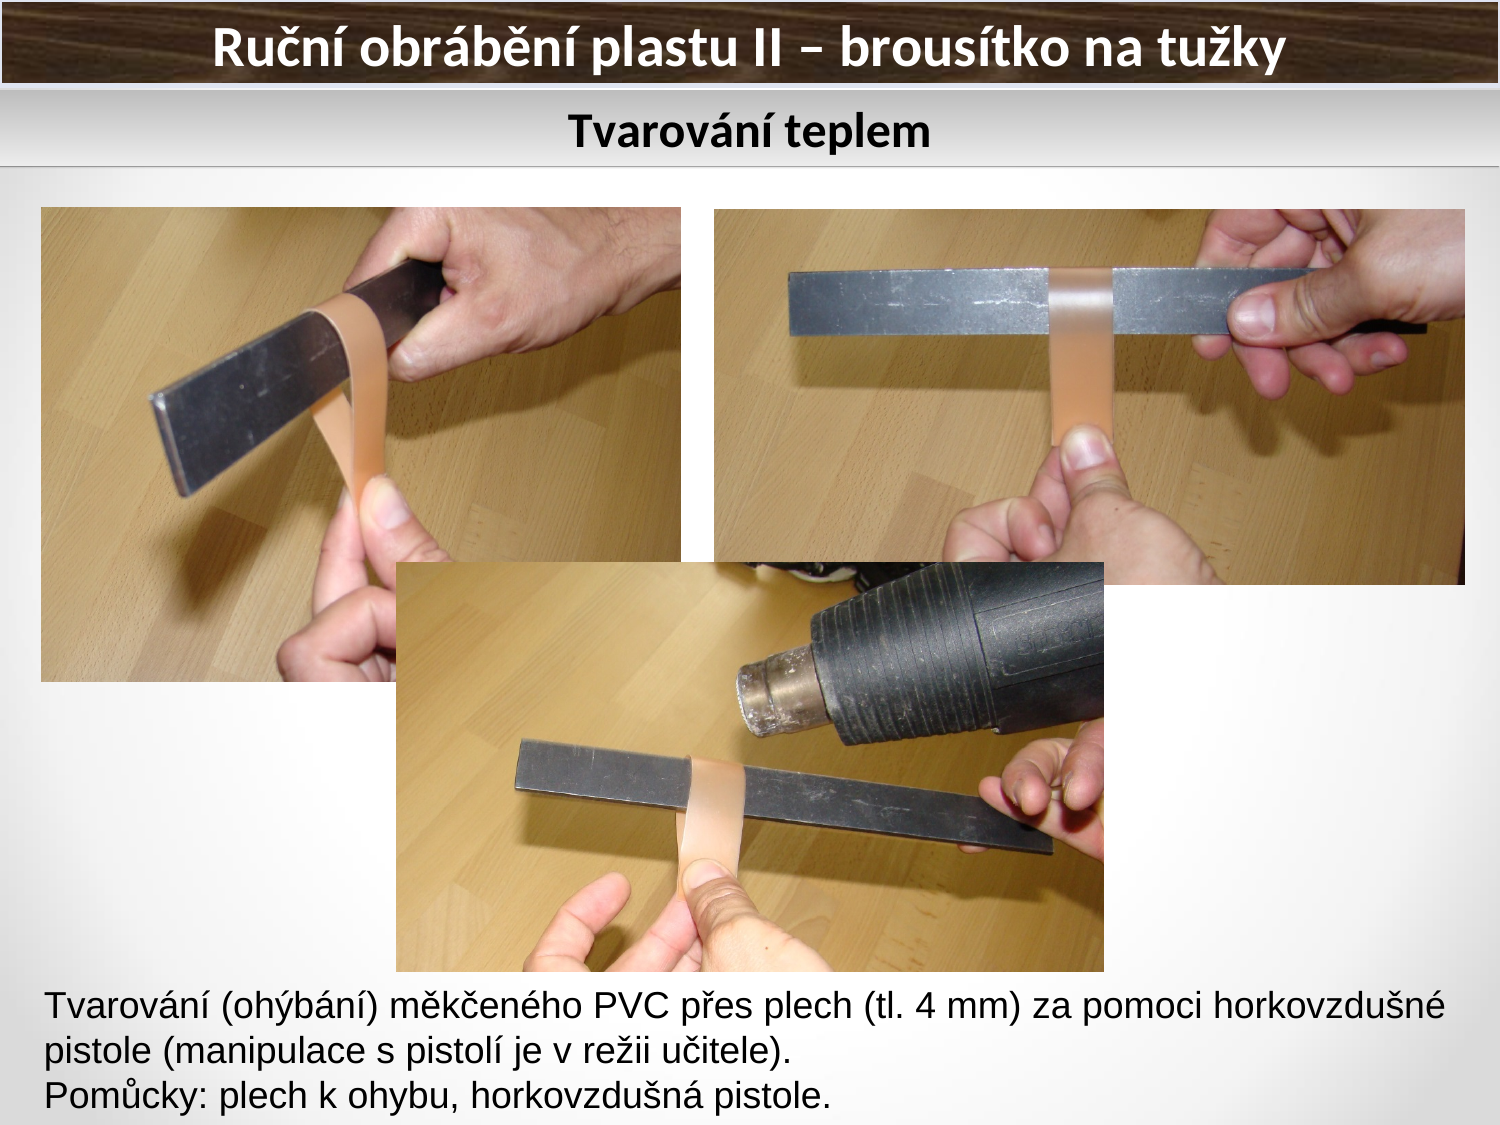

Ruční obrábění plastu II – brousítko na tužky
Tvarování teplem
Tvarování (ohýbání) měkčeného PVC přes plech (tl. 4 mm) za pomoci horkovzdušné pistole (manipulace s pistolí je v režii učitele).
Pomůcky: plech k ohybu, horkovzdušná pistole.